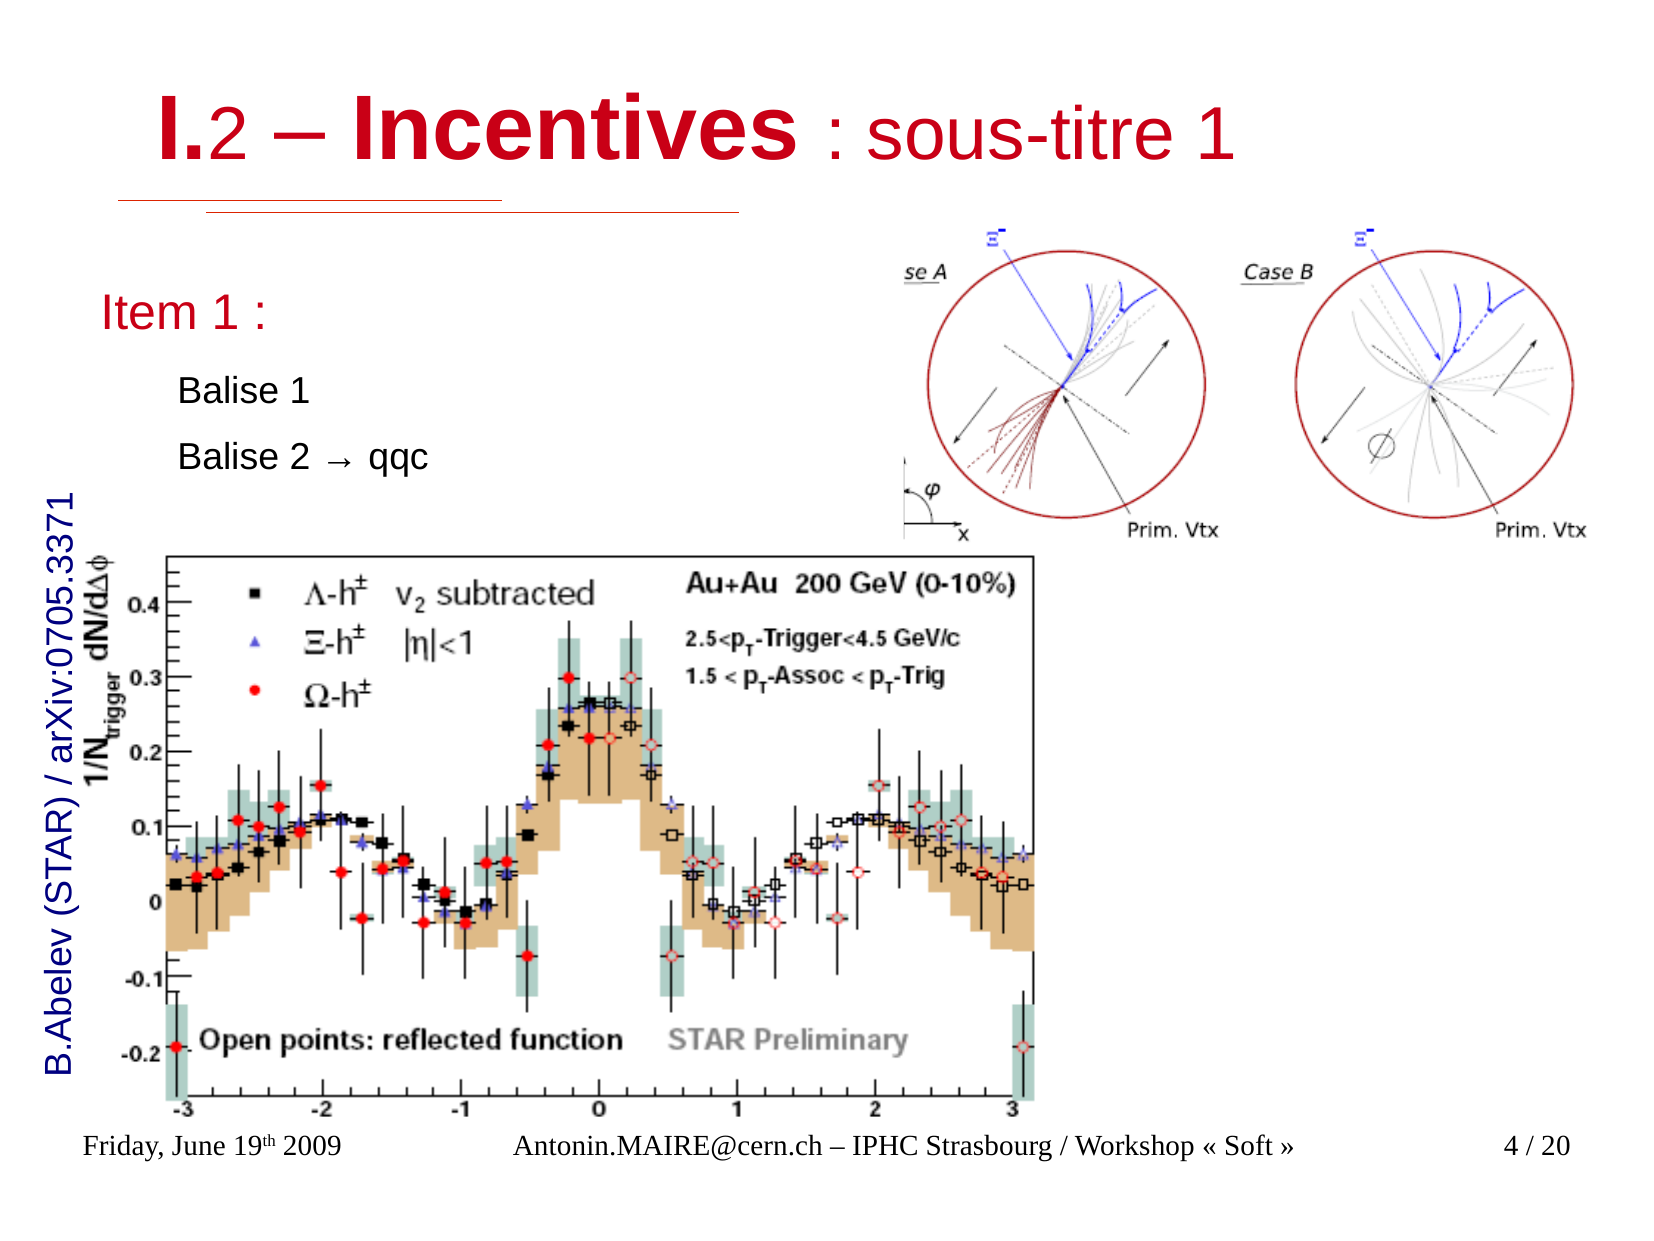

# I.2 – Incentives : sous-titre 1
Item 1 :
Balise 1
Balise 2 → qqc
B.Abelev (STAR) / arXiv:0705.3371
Mon, March 31st, 2008
Antonin Maire - IPHC Strasbourg / AliceWeek Apr. 08
4